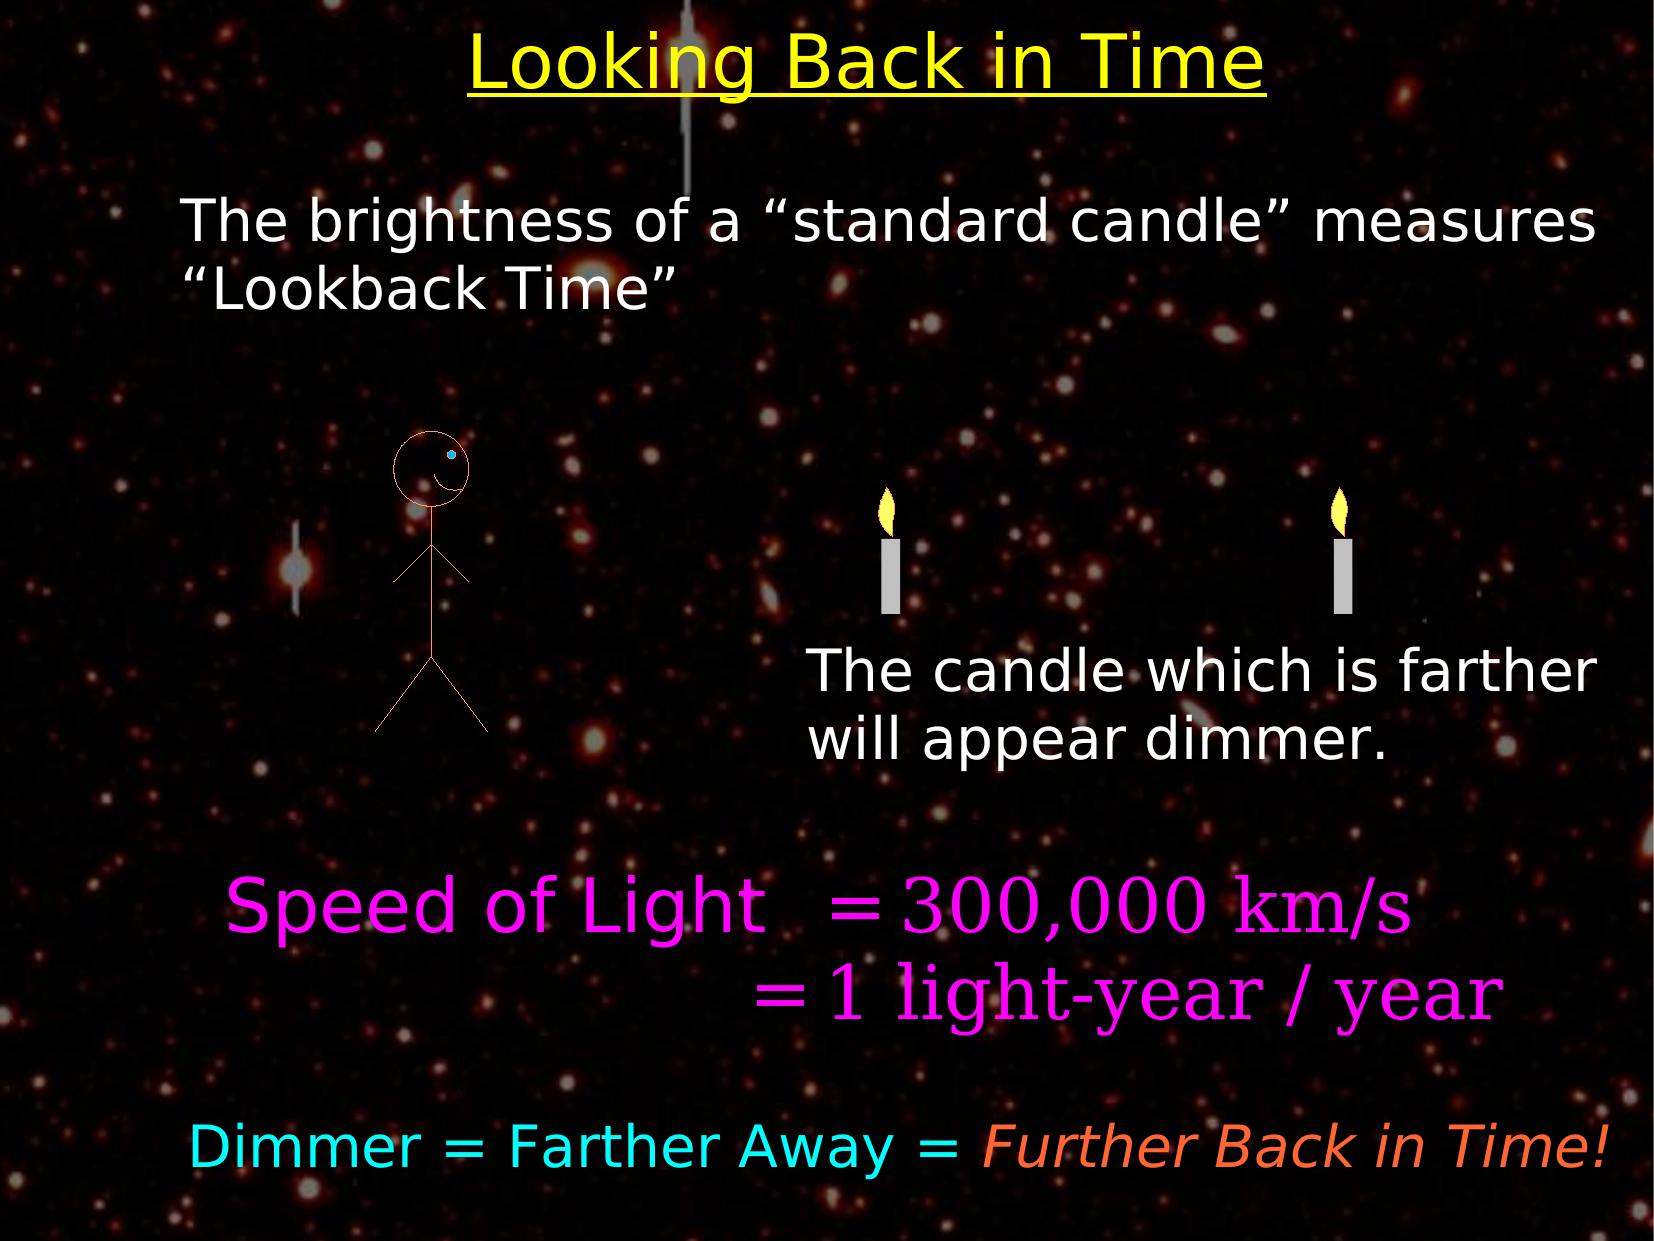

Looking Back in Time
The brightness of a “standard candle” measures
“Lookback Time”
The candle which is farther
will appear dimmer.
Speed of Light	=	300,000 km/s
							=	1 light-year / year
Dimmer = Farther Away = Further Back in Time!